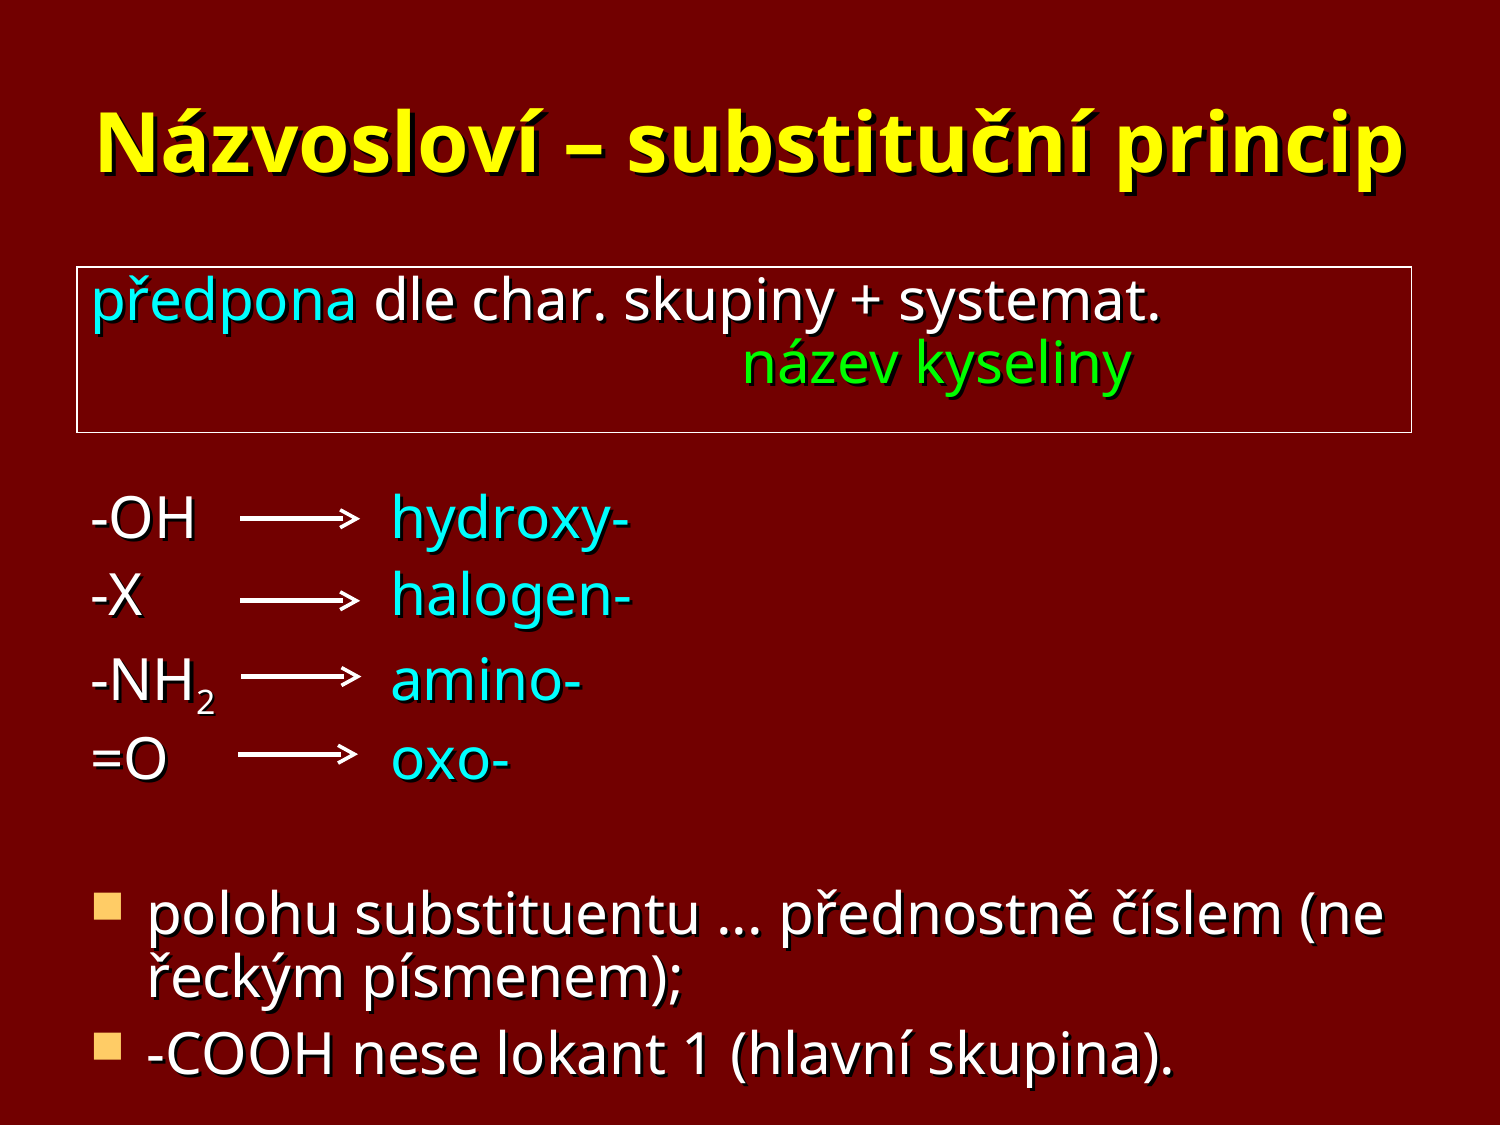

# Názvosloví – substituční princip
předpona dle char. skupiny + systemat.
 název kyseliny
-OH 	hydroxy-
-X			halogen-
-NH2		amino-
=O		oxo-
polohu substituentu ... přednostně číslem (ne řeckým písmenem);
-COOH nese lokant 1 (hlavní skupina).